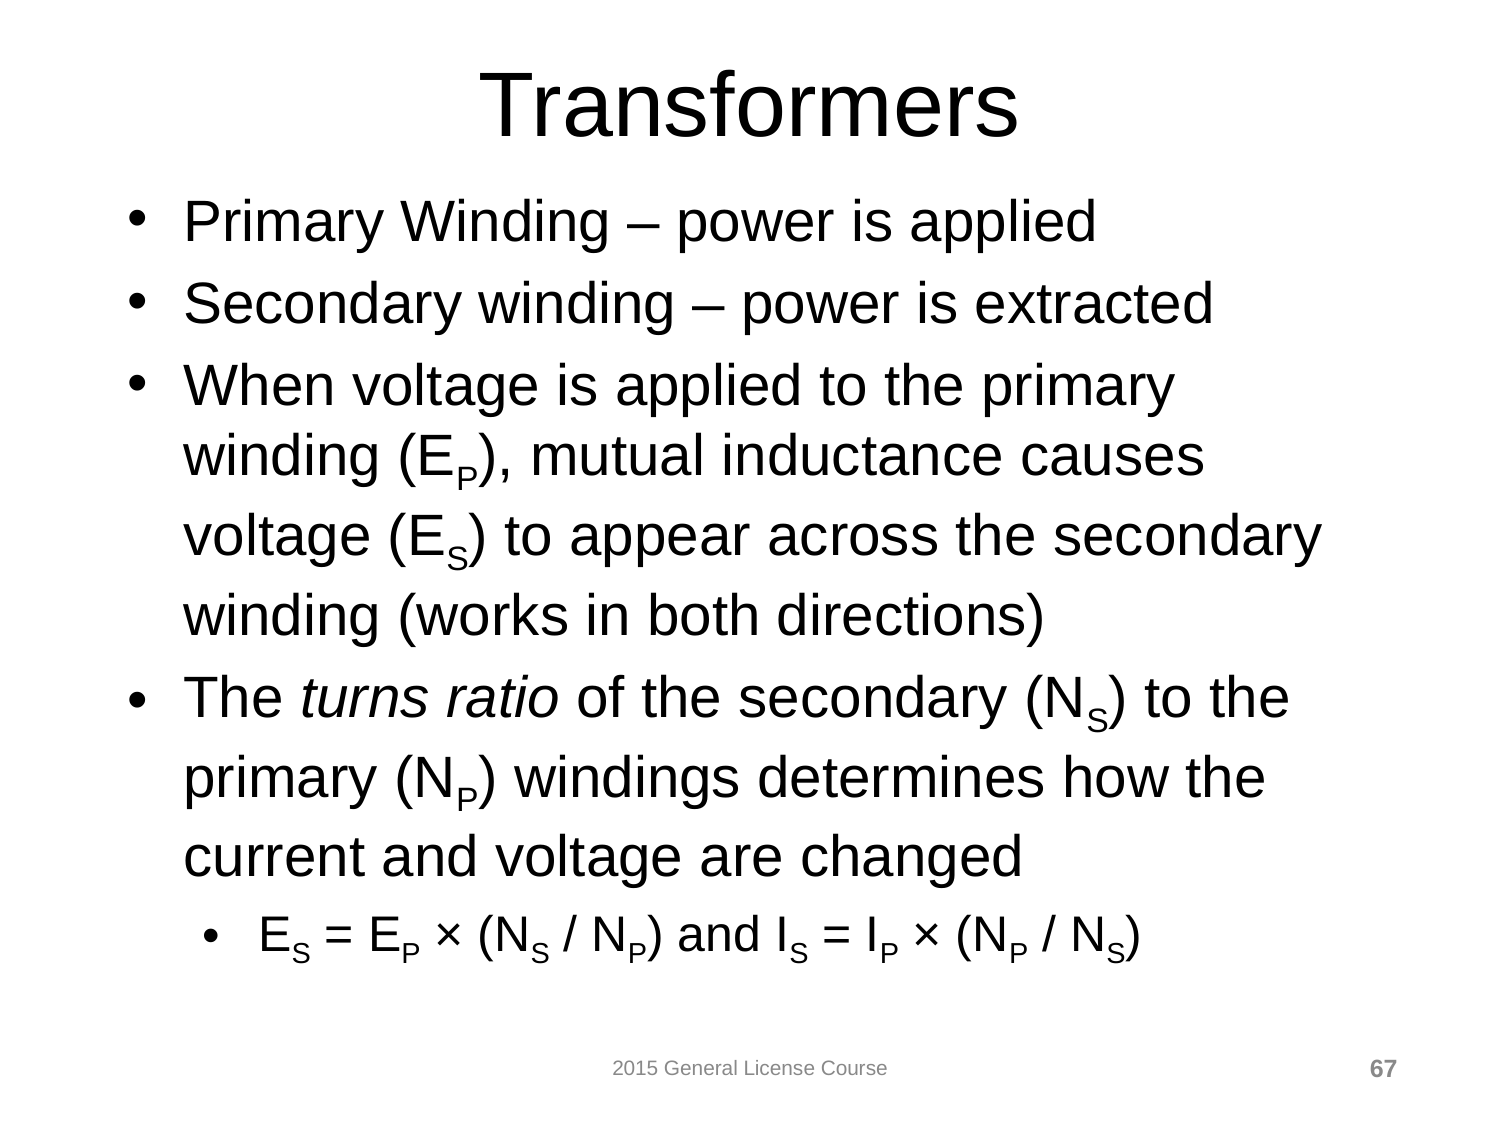

Transformers
Primary Winding – power is applied
Secondary winding – power is extracted
When voltage is applied to the primary winding (EP), mutual inductance causes voltage (ES) to appear across the secondary winding (works in both directions)
The turns ratio of the secondary (NS) to the primary (NP) windings determines how the current and voltage are changed
ES = EP × (NS / NP) and IS = IP × (NP / NS)
2015 General License Course